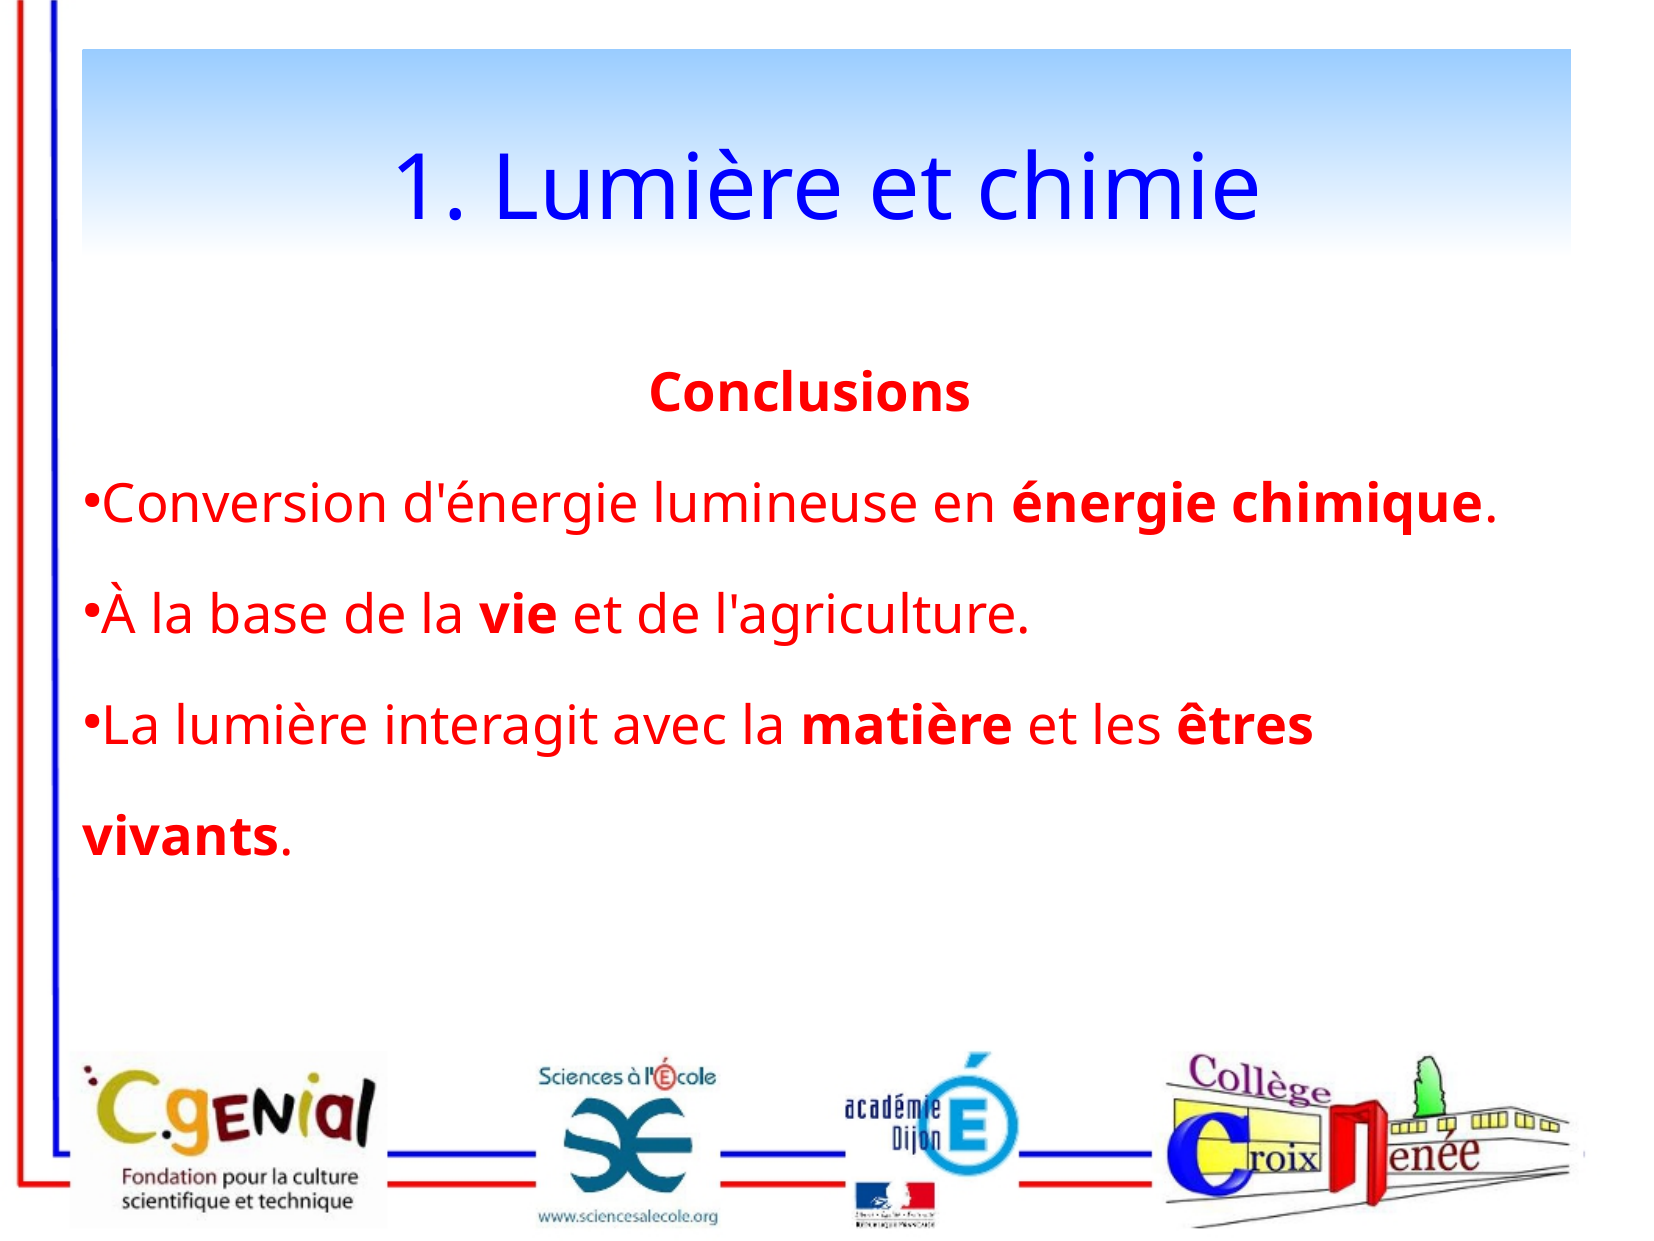

# 1. Lumière et chimie
Conclusions
Conversion d'énergie lumineuse en énergie chimique.
À la base de la vie et de l'agriculture.
La lumière interagit avec la matière et les êtres vivants.